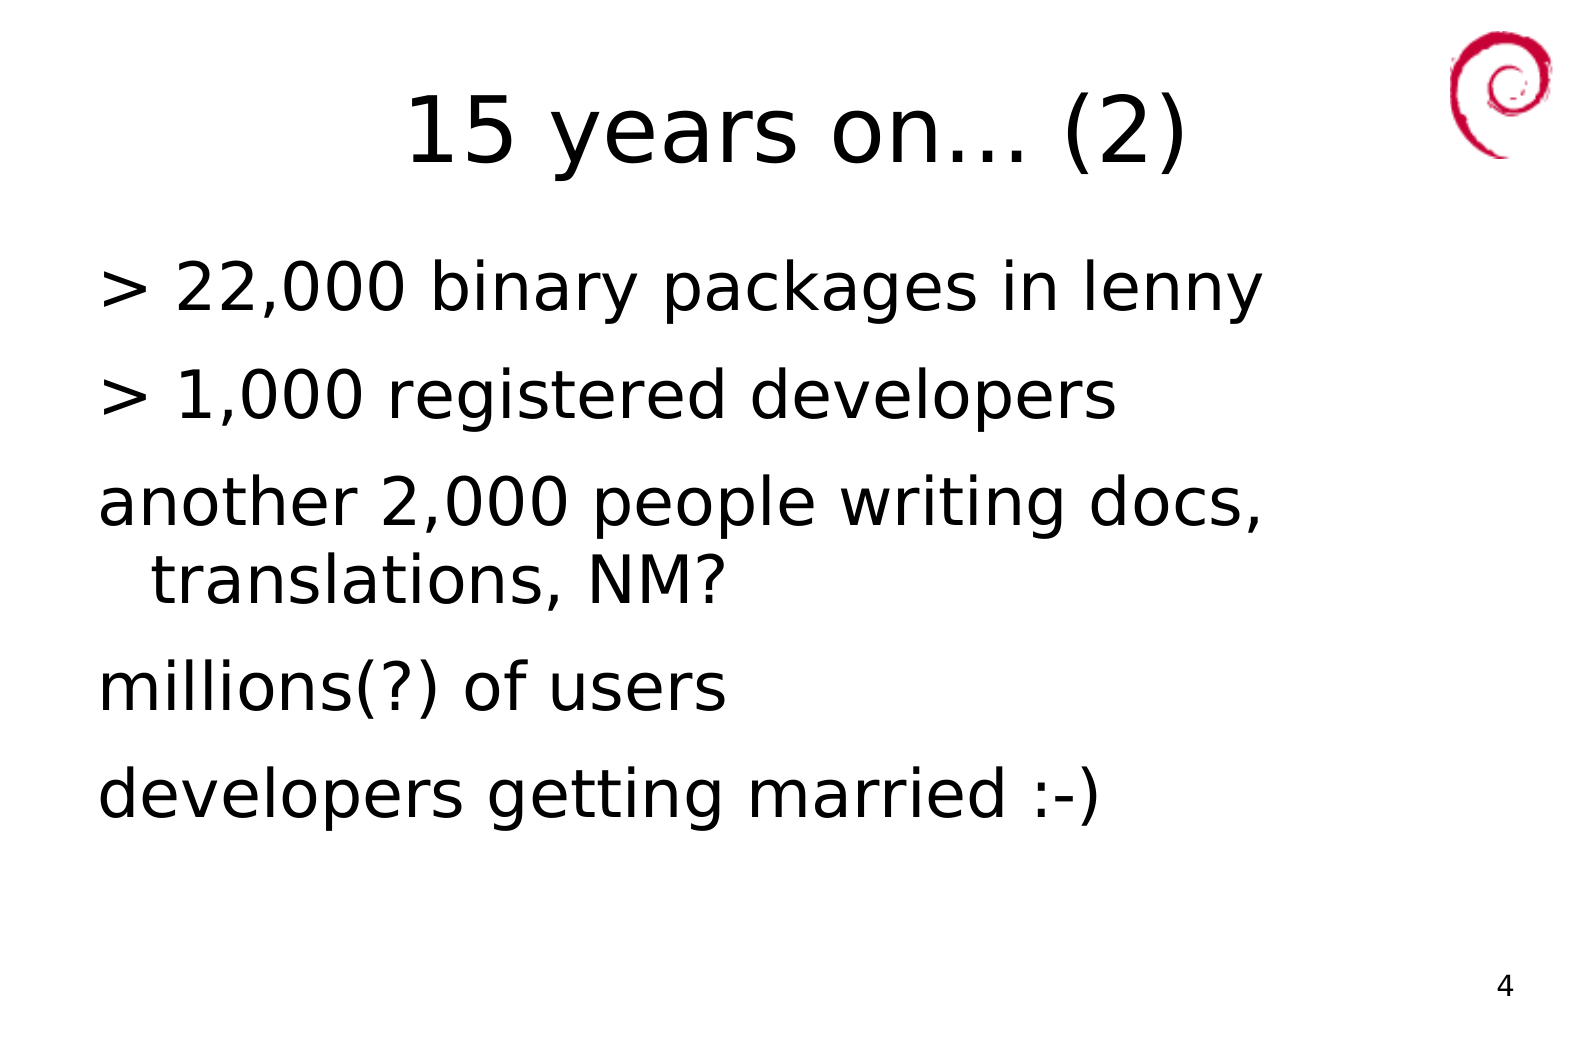

# 15 years on... (2)
> 22,000 binary packages in lenny
> 1,000 registered developers
another 2,000 people writing docs, translations, NM?
millions(?) of users
developers getting married :-)
4